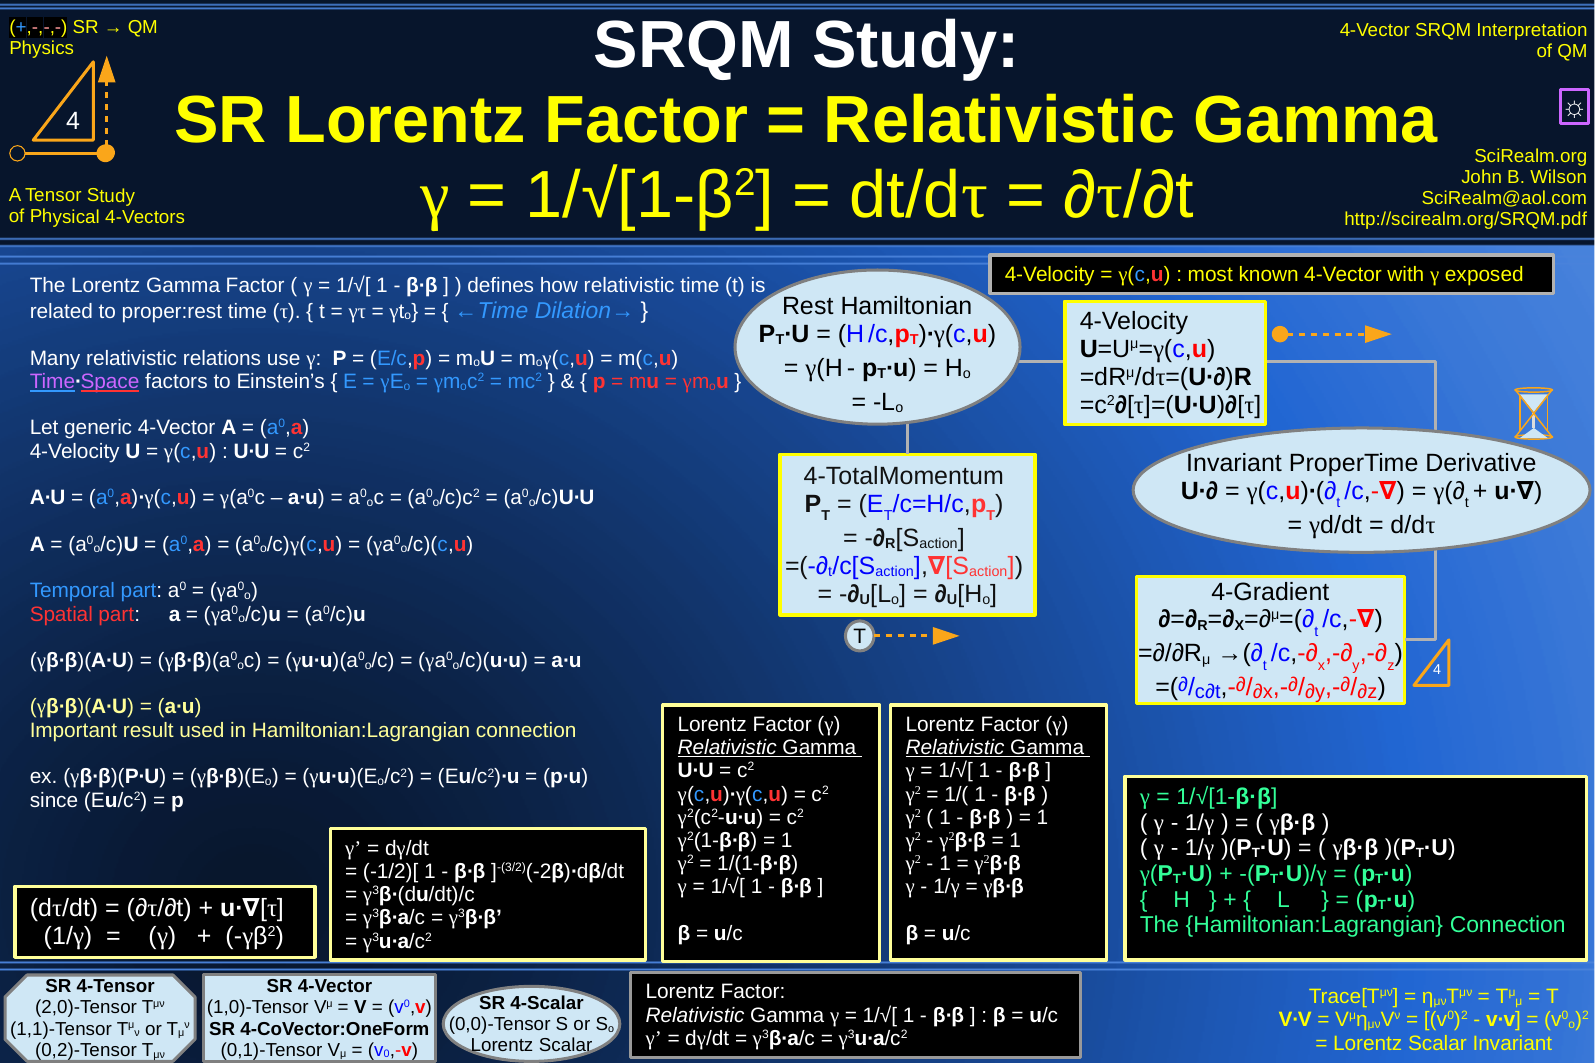

# SRQM Study: SR Lorentz Factor = Relativistic Gamma γ = 1/√[1-β2] = dt/dτ = ∂τ/∂t
(+,-,-,-) SR → QM
Physics
A Tensor Study
of Physical 4-Vectors
4-Vector SRQM Interpretation
of QM
SciRealm.org
John B. Wilson
SciRealm@aol.com
http://scirealm.org/SRQM.pdf
4
☼
4-Velocity = γ(c,u) : most known 4-Vector with γ exposed
The Lorentz Gamma Factor ( γ = 1/√[ 1 - β∙β ] ) defines how relativistic time (t) is related to proper:rest time (τ). { t = γτ = γto} = { ←Time Dilation→ }
Many relativistic relations use γ: P = (E/c,p) = moU = moγ(c,u) = m(c,u)
Time∙Space factors to Einstein’s { E = γEo = γmoc2 = mc2 } & { p = mu = γmou }
Let generic 4-Vector A = (a0,a)
4-Velocity U = γ(c,u) : U∙U = c2
A∙U = (a0,a)∙γ(c,u) = γ(a0c – a∙u) = a0oc = (a0o/c)c2 = (a0o/c)U∙U
A = (a0o/c)U = (a0,a) = (a0o/c)γ(c,u) = (γa0o/c)(c,u)
Temporal part: a0 = (γa0o)
Spatial part: a = (γa0o/c)u = (a0/c)u
(γβ∙β)(A∙U) = (γβ∙β)(a0oc) = (γu∙u)(a0o/c) = (γa0o/c)(u∙u) = a∙u
(γβ∙β)(A∙U) = (a∙u)
Important result used in Hamiltonian:Lagrangian connection
ex. (γβ∙β)(P∙U) = (γβ∙β)(Eo) = (γu∙u)(Eo/c2) = (Eu/c2)∙u = (p∙u)
since (Eu/c2) = p
Rest Hamiltonian
PT∙U = (H /c,pT)∙γ(c,u)
= γ(H - pT∙u) = Ho
= -Lo
4-Velocity
U=Uμ=γ(c,u)
=dRμ/dτ=(U∙∂)R
=c2∂[τ]=(U∙U)R
4-Velocity
U=Uμ=γ(c,u)
=dRμ/dτ=(U∙∂)R
=c2∂[τ]=(U∙U)∂[τ]
Invariant ProperTime Derivative
U∙∂ = γ(c,u)∙(∂t /c,-∇) = γ(∂t + u∙∇)
= γd/dt = d/dτ
4-TotalMomentum
PT = (ET/c=H/c,pT)
= -∂R[Saction]
=(-∂t/c[Saction],∇[Saction])
= -∂U[Lo] = ∂U[Ho]
4-Gradient
∂=∂R=∂X=∂μ=(∂t /c,-∇)
=∂/∂Rμ →(∂t /c,-∂x,-∂y,-∂z)
=(∂/c∂t,-∂/∂x,-∂/∂y,-∂/∂z)
T
4
Lorentz Factor (γ)
Relativistic Gamma
U∙U = c2
γ(c,u)∙γ(c,u) = c2
γ2(c2-u∙u) = c2
γ2(1-β∙β) = 1
γ2 = 1/(1-β∙β)
γ = 1/√[ 1 - β∙β ]
β = u/c
Lorentz Factor (γ)
Relativistic Gamma
γ = 1/√[ 1 - β∙β ]
γ2 = 1/( 1 - β∙β )
γ2 ( 1 - β∙β ) = 1
γ2 - γ2β∙β = 1
γ2 - 1 = γ2β∙β
γ - 1/γ = γβ∙β
β = u/c
γ = 1/√[1-β·β]
( γ - 1/γ ) = ( γβ·β )
( γ - 1/γ )(PT·U) = ( γβ·β )(PT·U)
γ(PT·U) + -(PT·U)/γ = (pT·u)
{ H } + { L } = (pT·u)
The {Hamiltonian:Lagrangian} Connection
γ’ = dγ/dt
= (-1/2)[ 1 - β∙β ]-(3/2)(-2β)∙dβ/dt
= γ3β∙(du/dt)/c
= γ3β∙a/c = γ3β∙β’
= γ3u∙a/c2
(dτ/dt) = (∂τ/∂t) + u∙∇[τ]
 (1/γ) = (γ) + (-γβ2)
Lorentz Factor:
Relativistic Gamma γ = 1/√[ 1 - β∙β ] : β = u/c
γ’ = dγ/dt = γ3β∙a/c = γ3u∙a/c2
SR 4-Tensor
(2,0)-Tensor Tμν
(1,1)-Tensor Tμν or Tμν
(0,2)-Tensor Tμν
SR 4-Vector
(1,0)-Tensor Vμ = V = (v0,v)
SR 4-CoVector:OneForm
(0,1)-Tensor Vμ = (v0,-v)
Trace[Tμν] = ημνTμν = Tμμ = T
V∙V = VμημνVν = [(v0)2 - v∙v] = (v0o)2
= Lorentz Scalar Invariant
SR 4-Scalar
(0,0)-Tensor S or So
Lorentz Scalar